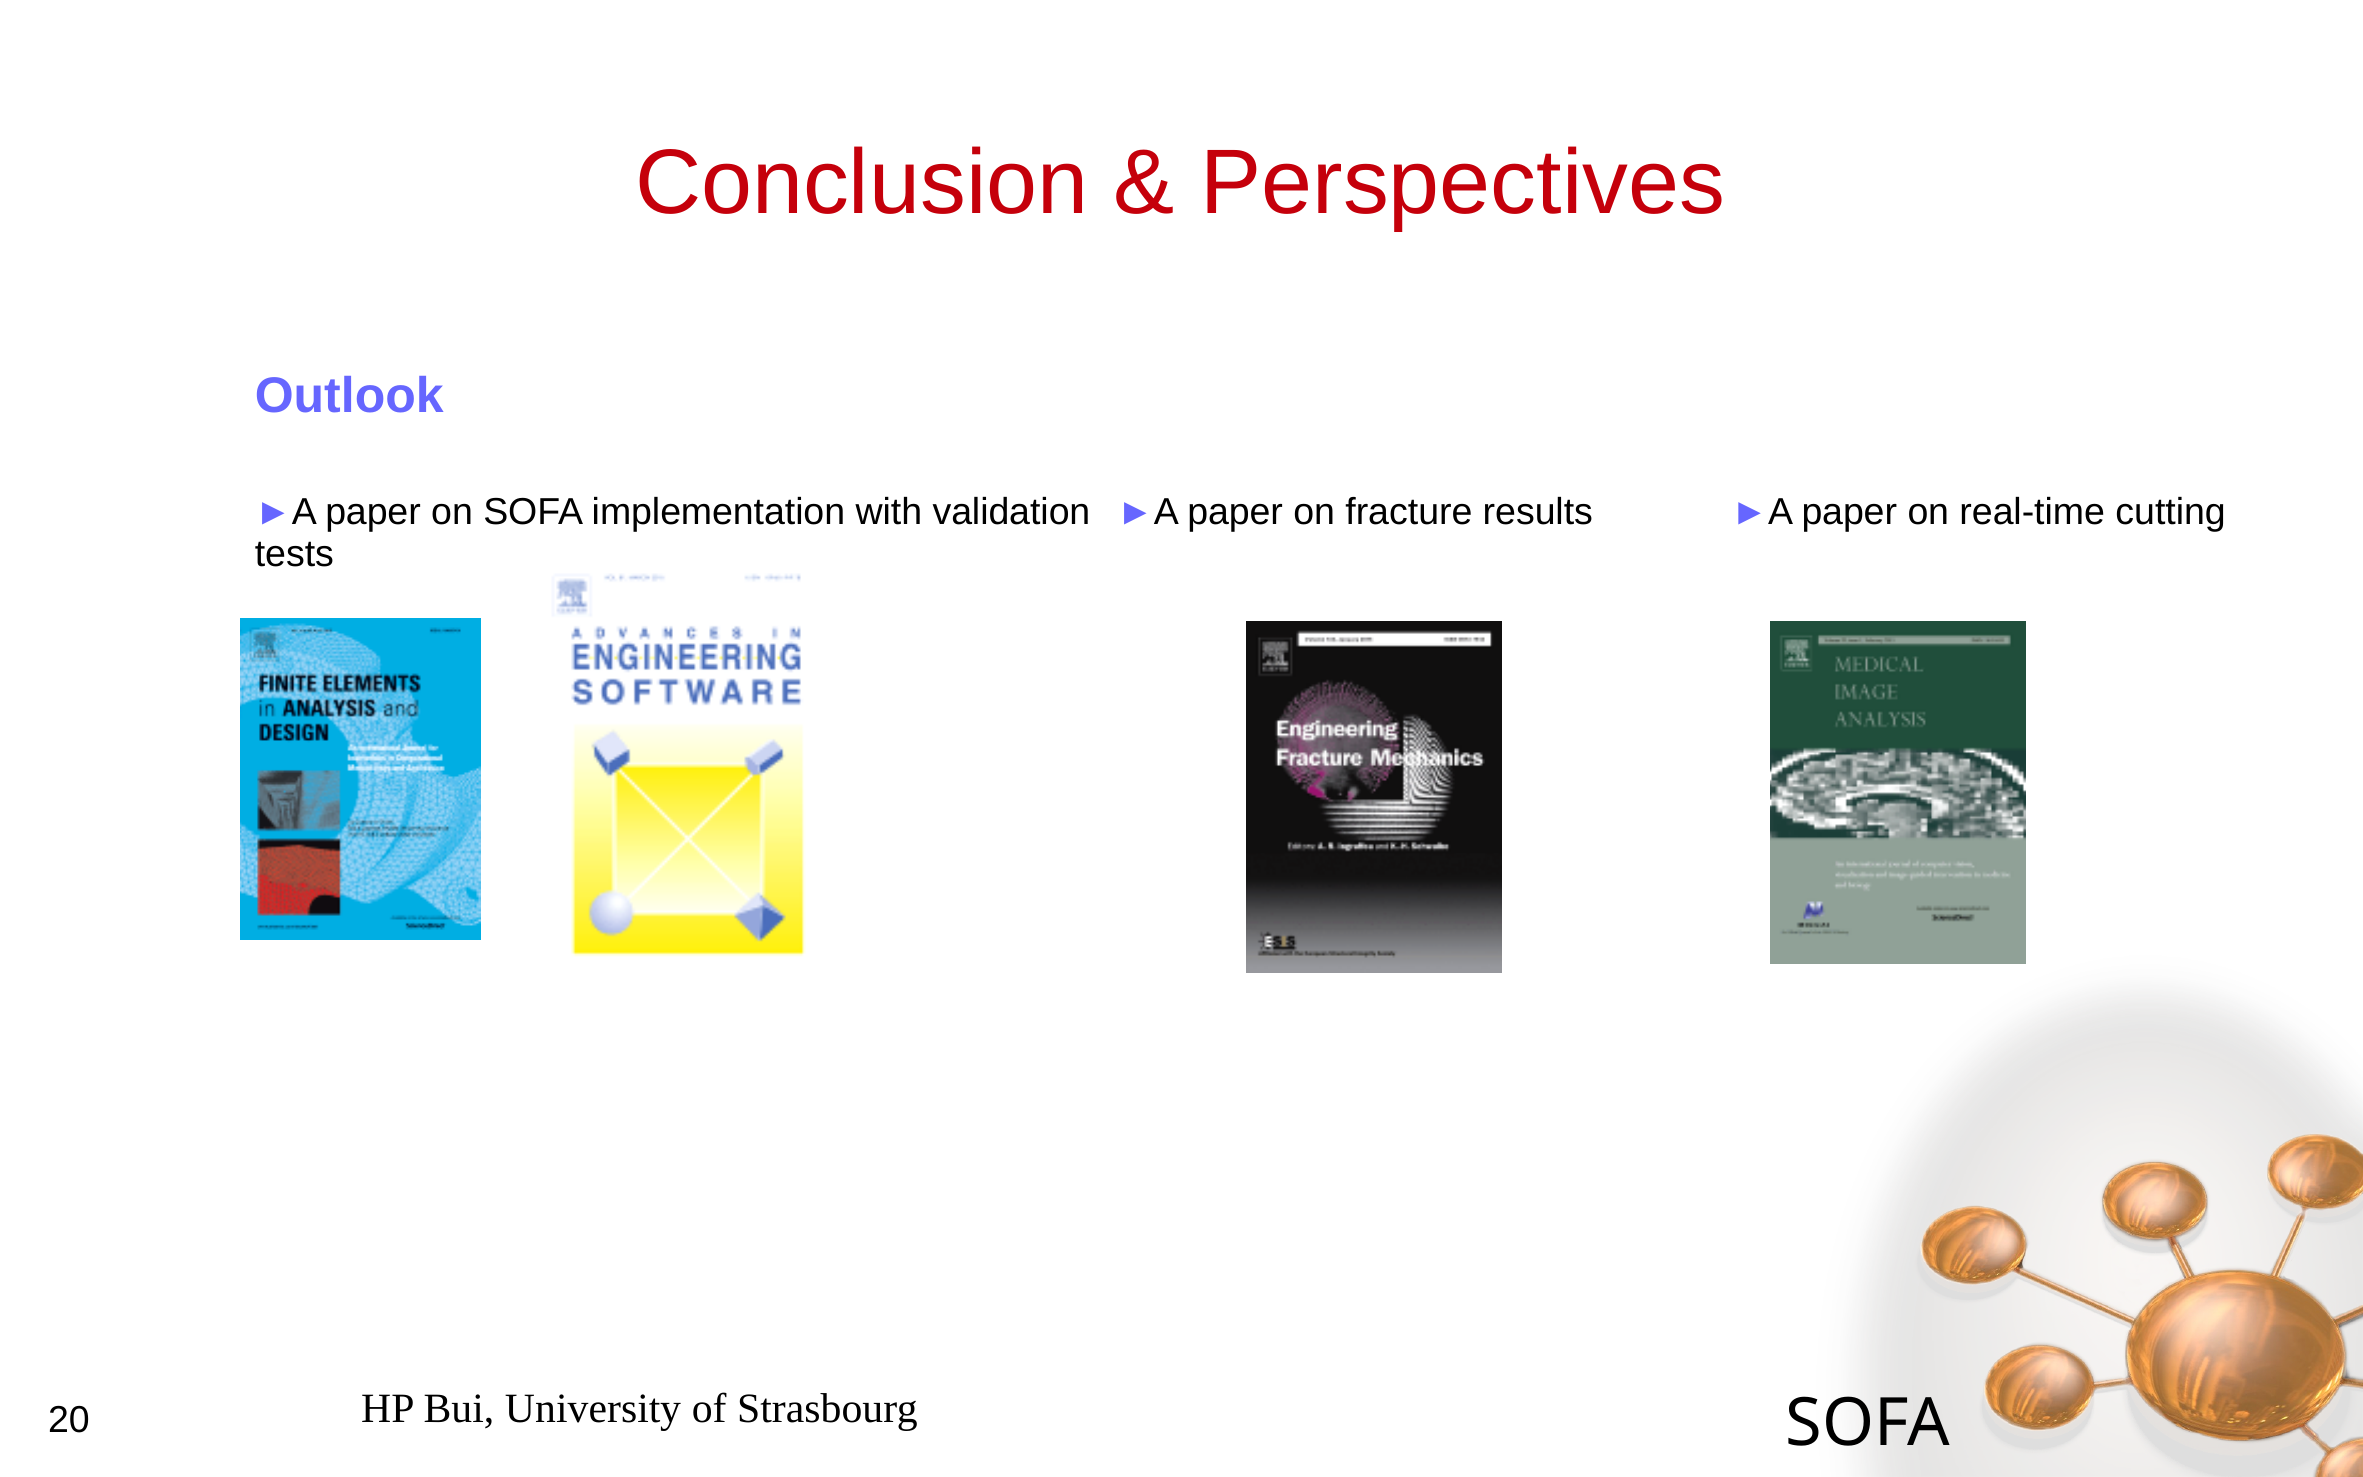

# Conclusion & Perspectives
Outlook
►A paper on SOFA implementation with validation tests
►A paper on fracture results
►A paper on real-time cutting
HP Bui, University of Strasbourg